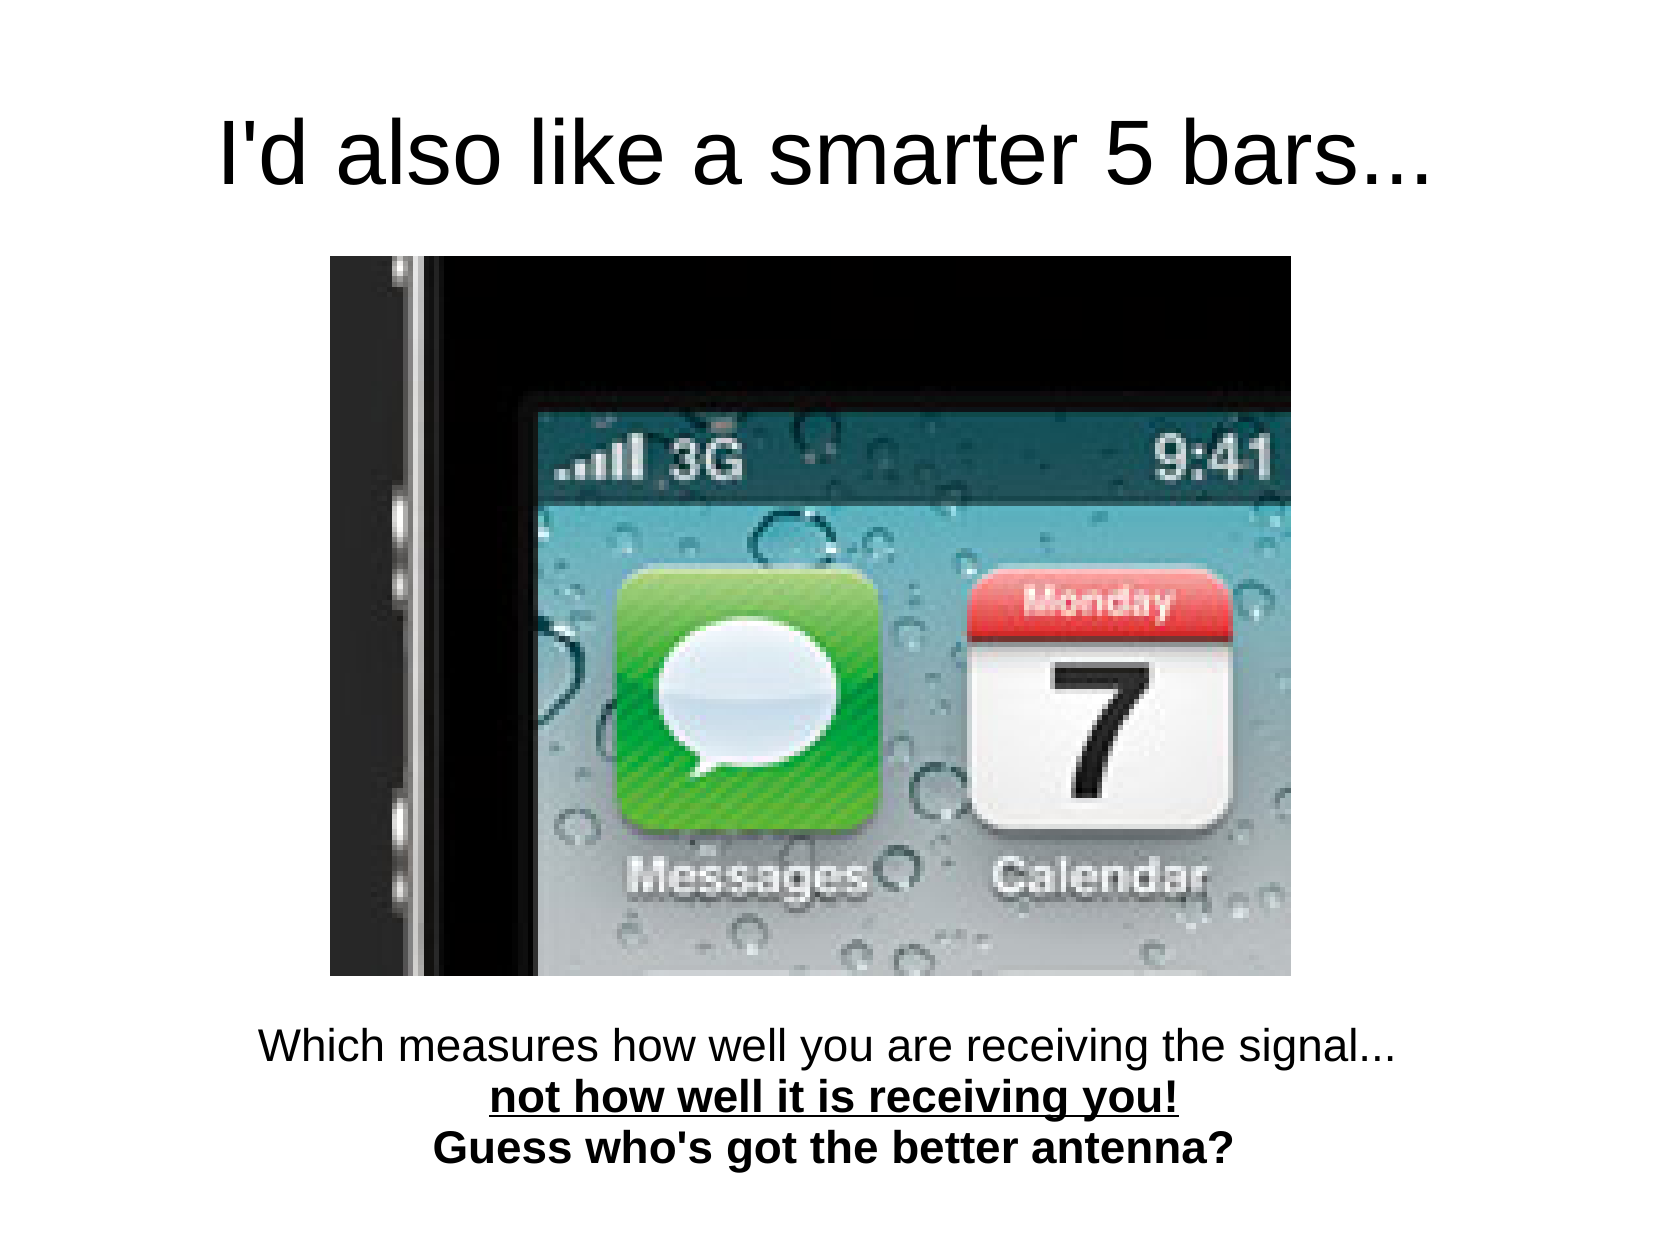

# I'd also like a smarter 5 bars...
Which measures how well you are receiving the signal...
not how well it is receiving you!
Guess who's got the better antenna?